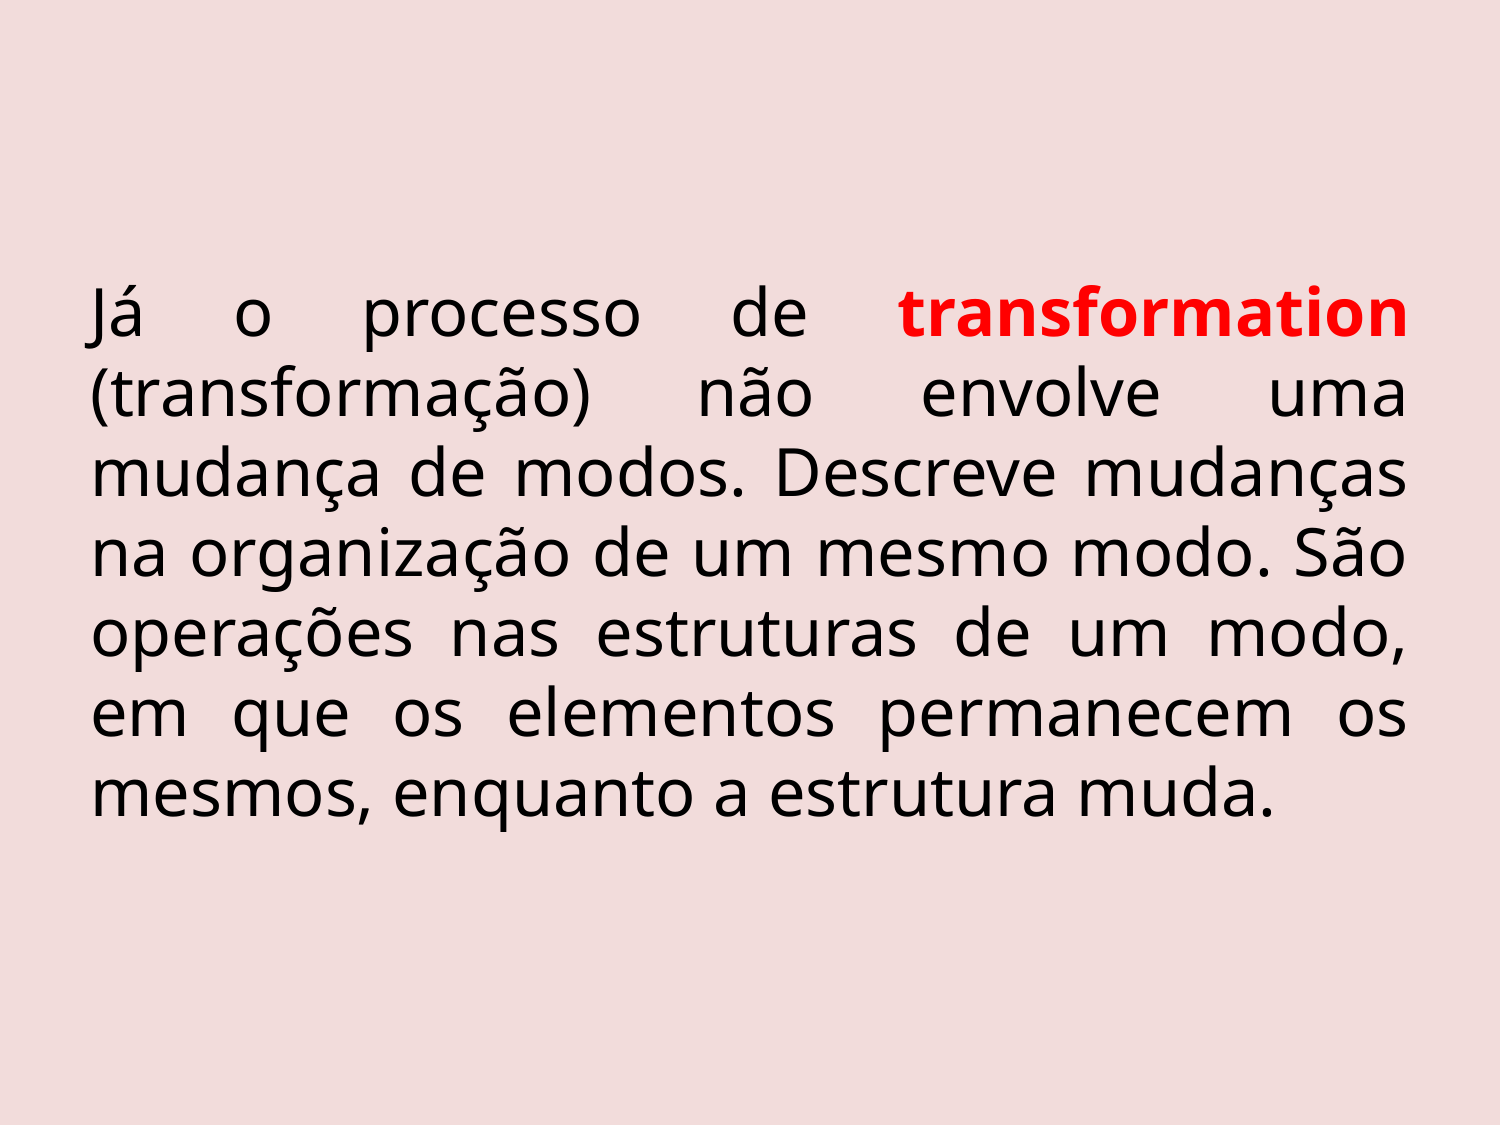

# Já o processo de transformation (transformação) não envolve uma mudança de modos. Descreve mudanças na organização de um mesmo modo. São operações nas estruturas de um modo, em que os elementos permanecem os mesmos, enquanto a estrutura muda.